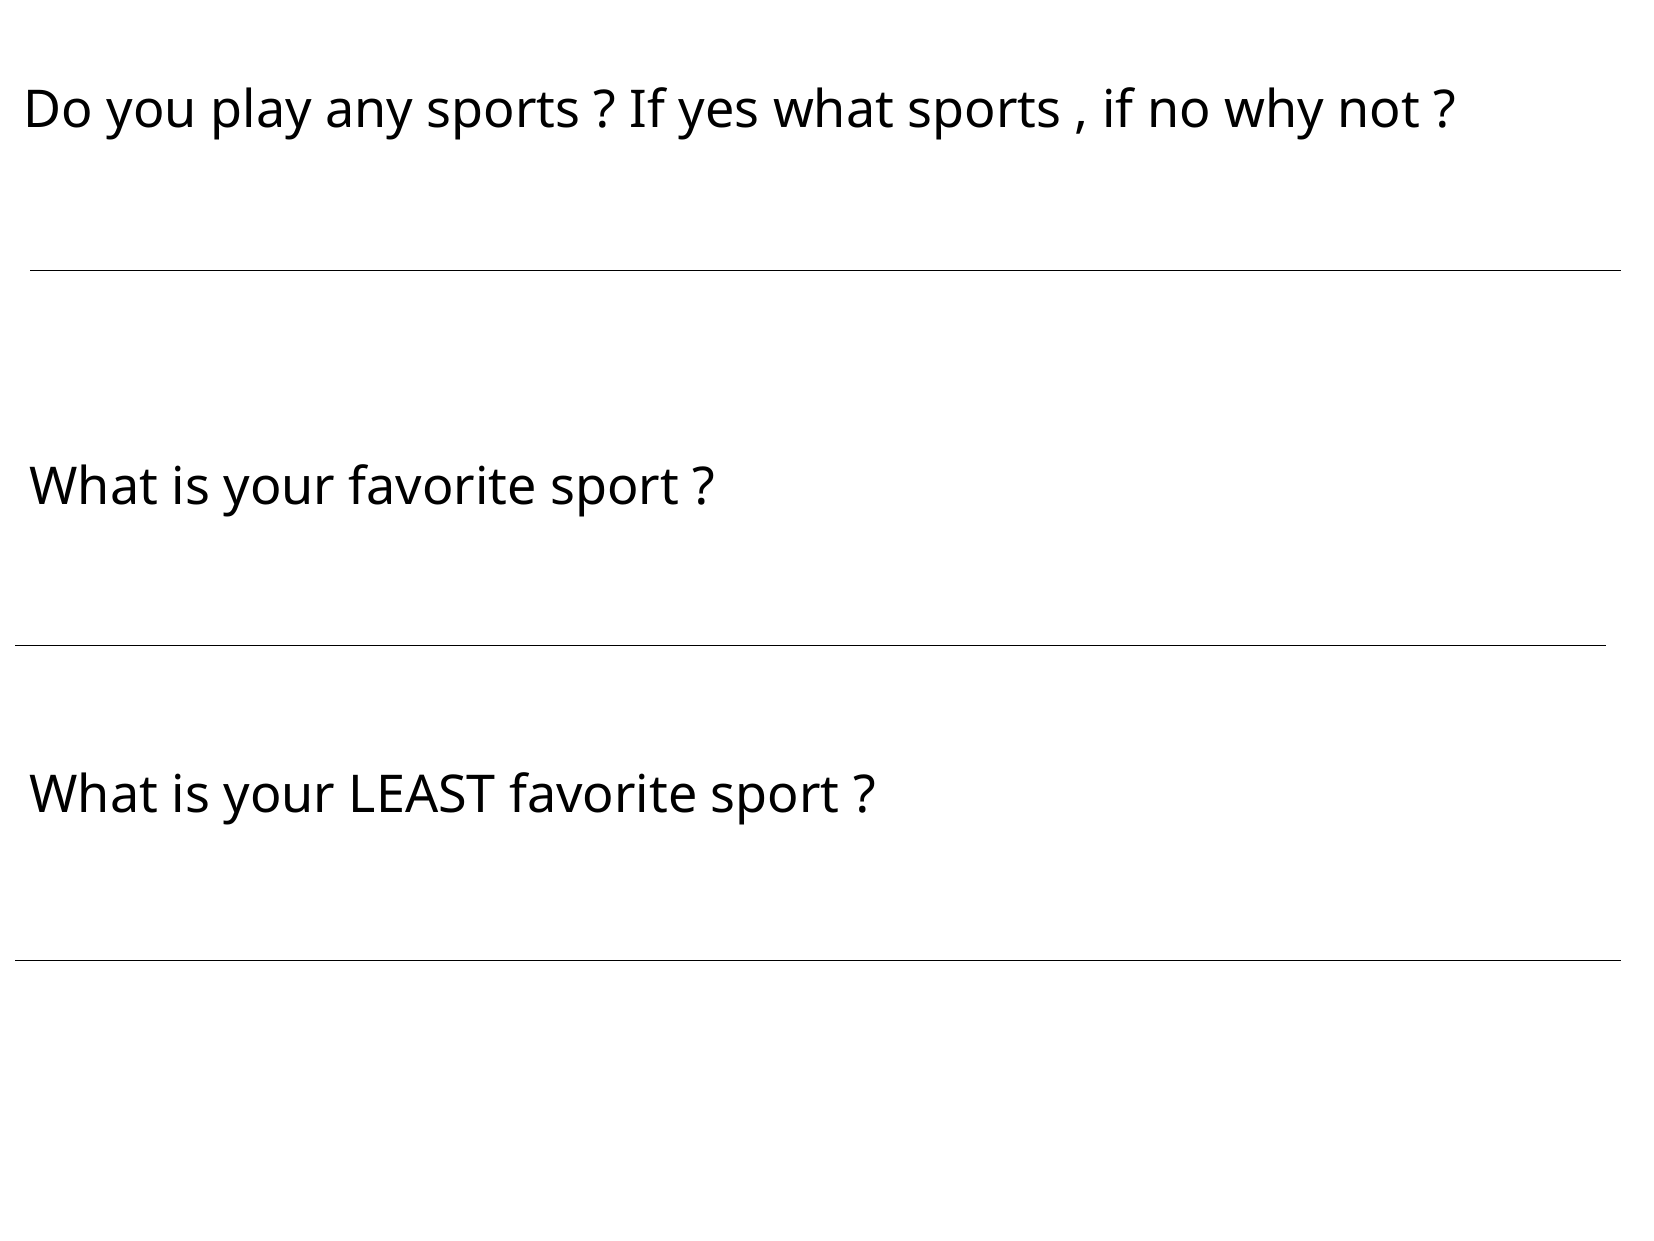

Do you play any sports ? If yes what sports , if no why not ?
What is your favorite sport ?
What is your LEAST favorite sport ?
1